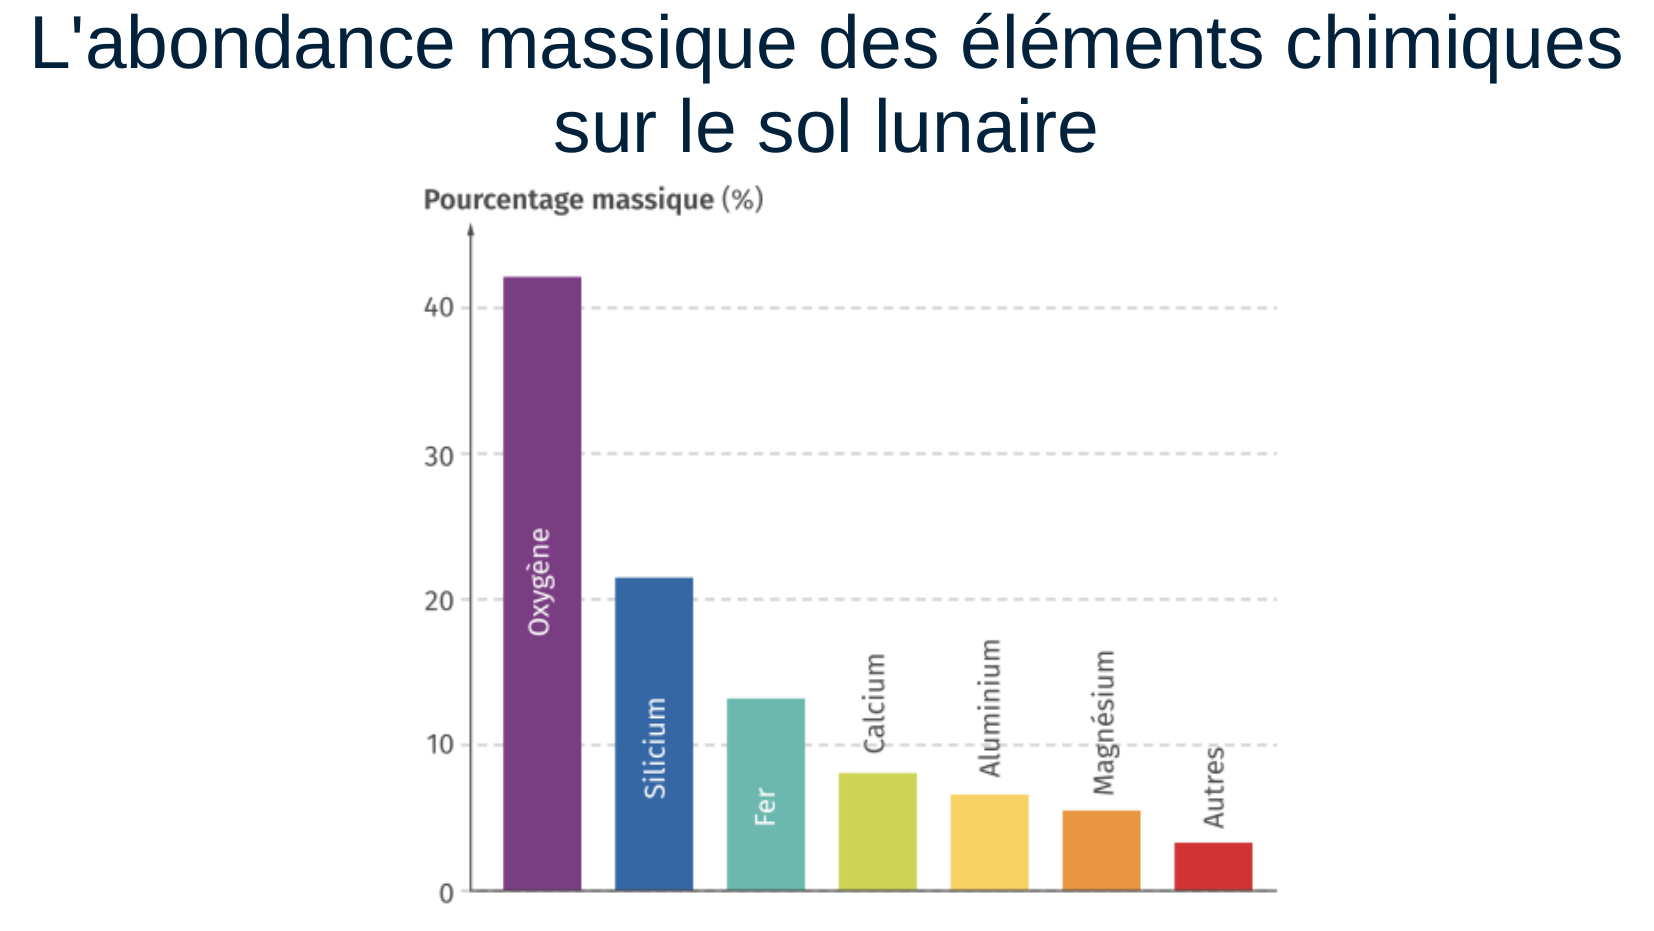

# L'abondance massique des éléments chimiques sur le sol lunaire